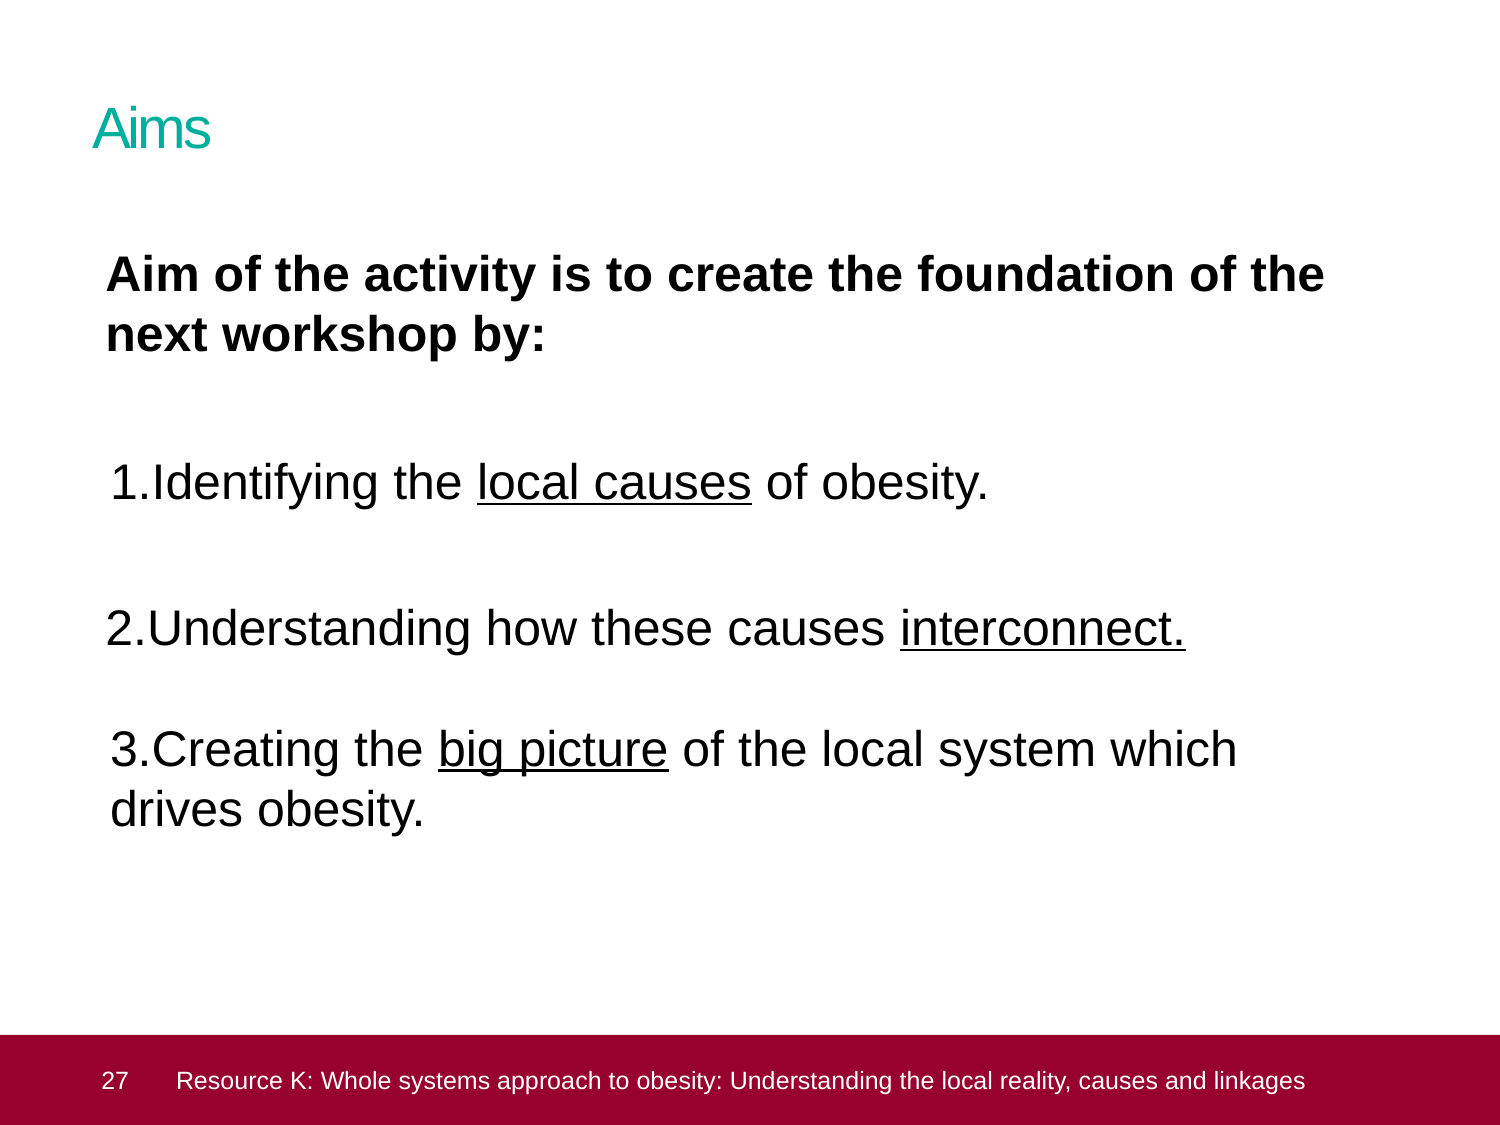

# Aims
Aim of the activity is to create the foundation of the next workshop by:
1.Identifying the local causes of obesity.
2.Understanding how these causes interconnect.
3.Creating the big picture of the local system which drives obesity.
 27
Resource K: Whole systems approach to obesity: Understanding the local reality, causes and linkages